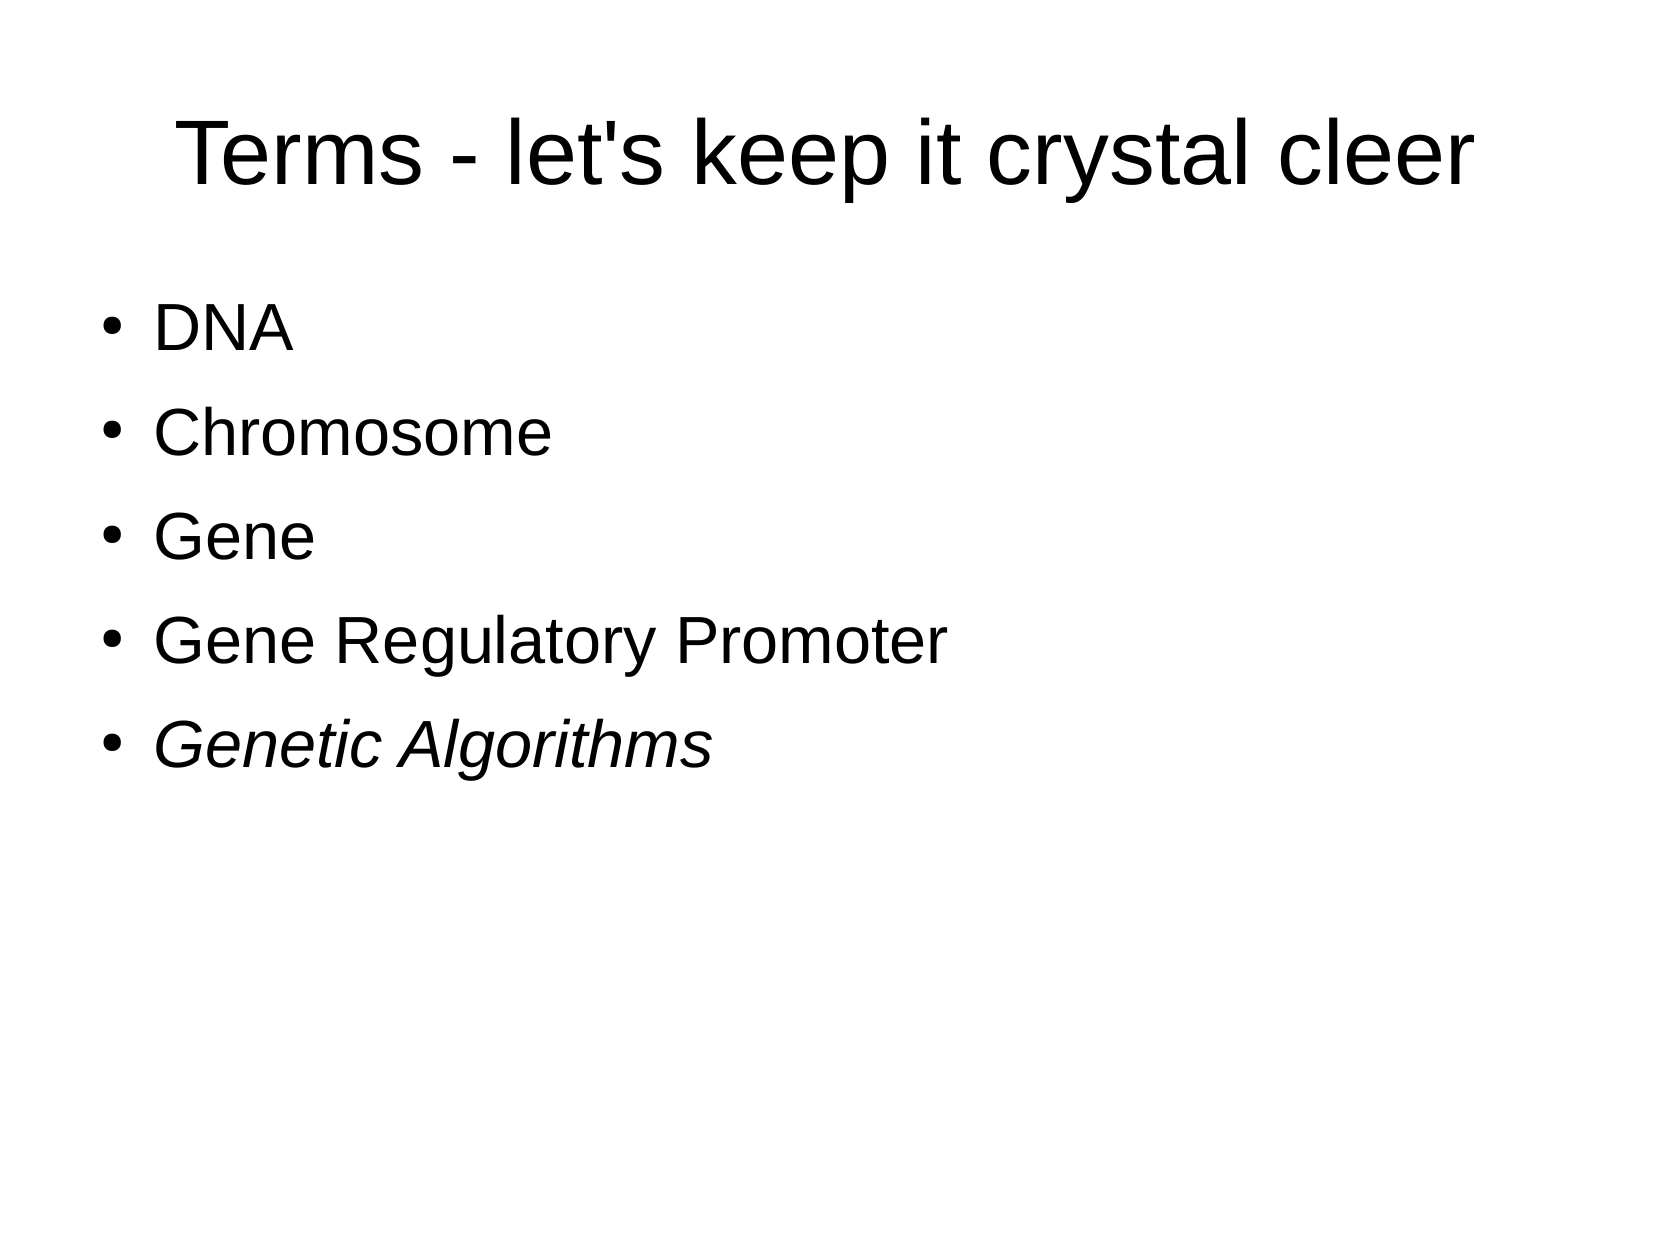

# Terms - let's keep it crystal cleer
DNA
Chromosome
Gene
Gene Regulatory Promoter
Genetic Algorithms